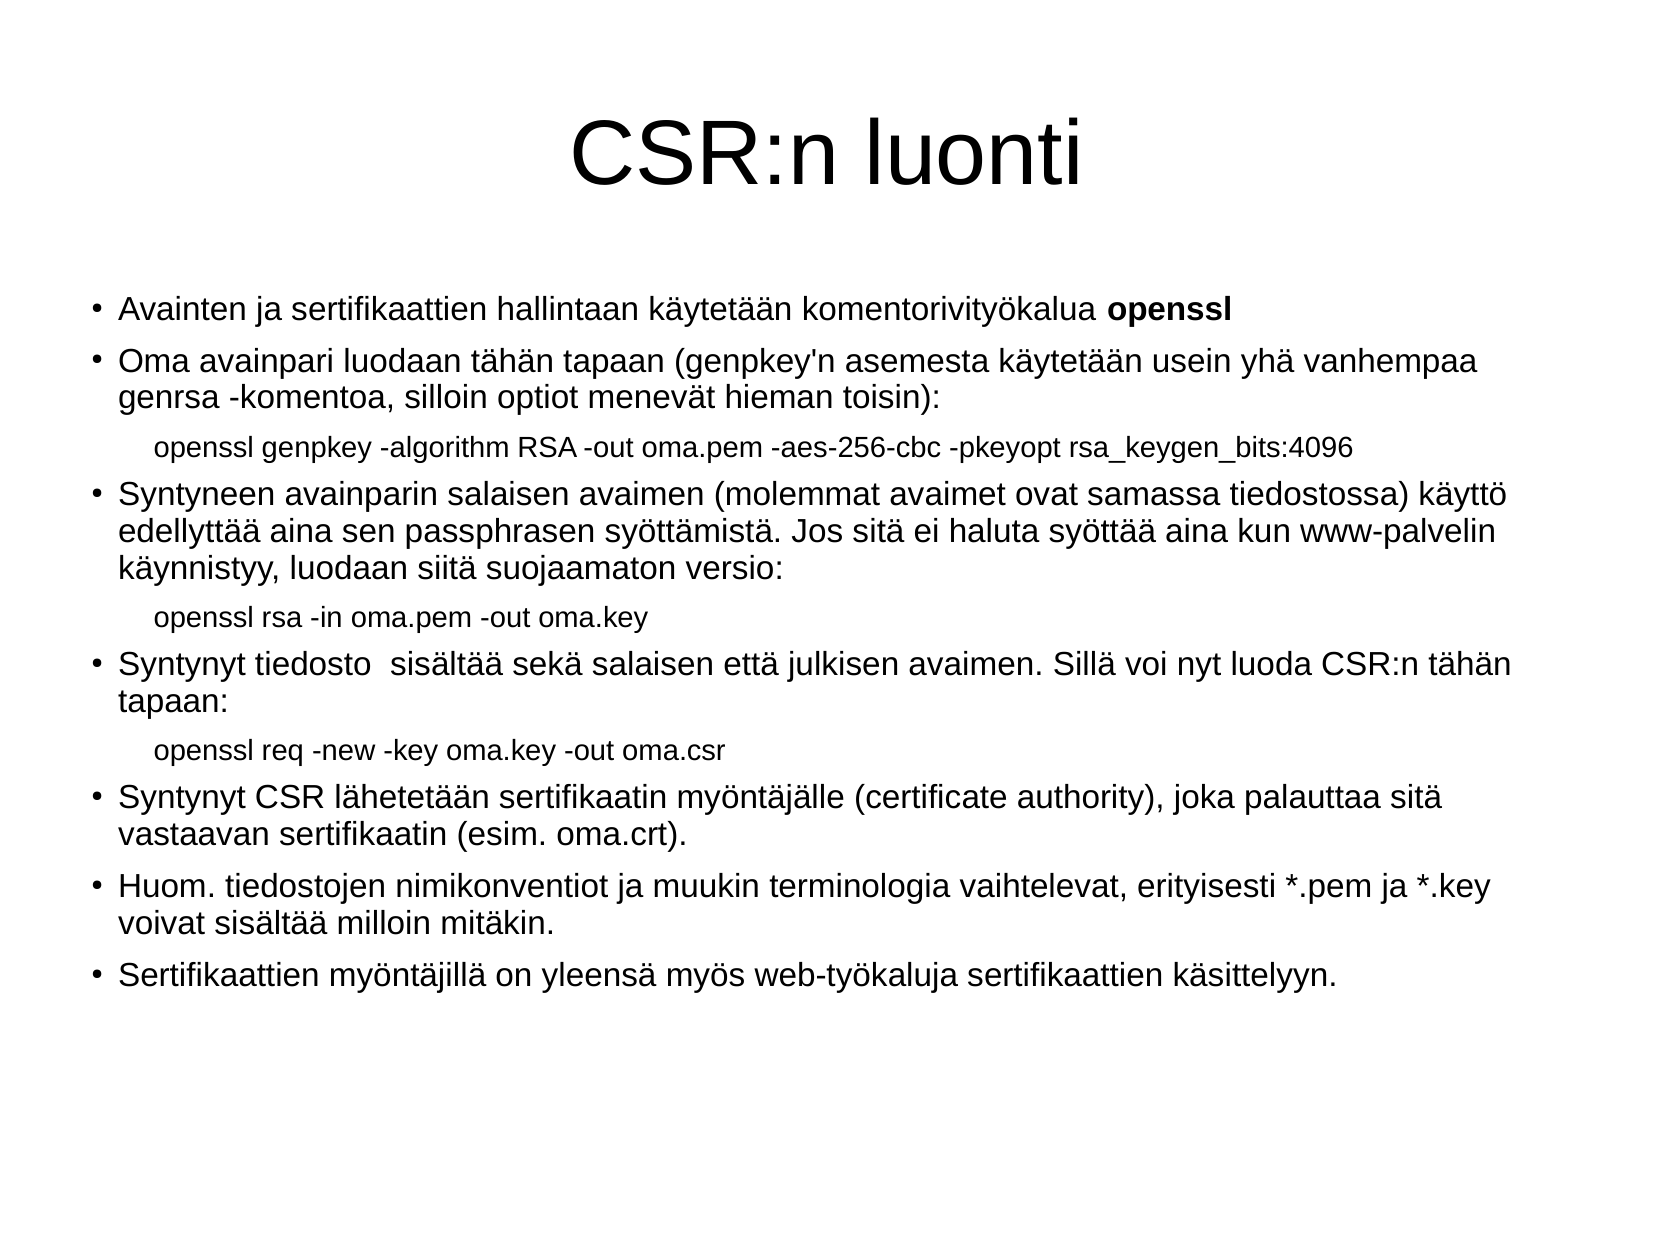

# CSR:n luonti
Avainten ja sertifikaattien hallintaan käytetään komentorivityökalua openssl
Oma avainpari luodaan tähän tapaan (genpkey'n asemesta käytetään usein yhä vanhempaa genrsa -komentoa, silloin optiot menevät hieman toisin):
openssl genpkey -algorithm RSA -out oma.pem -aes-256-cbc -pkeyopt rsa_keygen_bits:4096
Syntyneen avainparin salaisen avaimen (molemmat avaimet ovat samassa tiedostossa) käyttö edellyttää aina sen passphrasen syöttämistä. Jos sitä ei haluta syöttää aina kun www-palvelin käynnistyy, luodaan siitä suojaamaton versio:
openssl rsa -in oma.pem -out oma.key
Syntynyt tiedosto sisältää sekä salaisen että julkisen avaimen. Sillä voi nyt luoda CSR:n tähän tapaan:
openssl req -new -key oma.key -out oma.csr
Syntynyt CSR lähetetään sertifikaatin myöntäjälle (certificate authority), joka palauttaa sitä vastaavan sertifikaatin (esim. oma.crt).
Huom. tiedostojen nimikonventiot ja muukin terminologia vaihtelevat, erityisesti *.pem ja *.key voivat sisältää milloin mitäkin.
Sertifikaattien myöntäjillä on yleensä myös web-työkaluja sertifikaattien käsittelyyn.